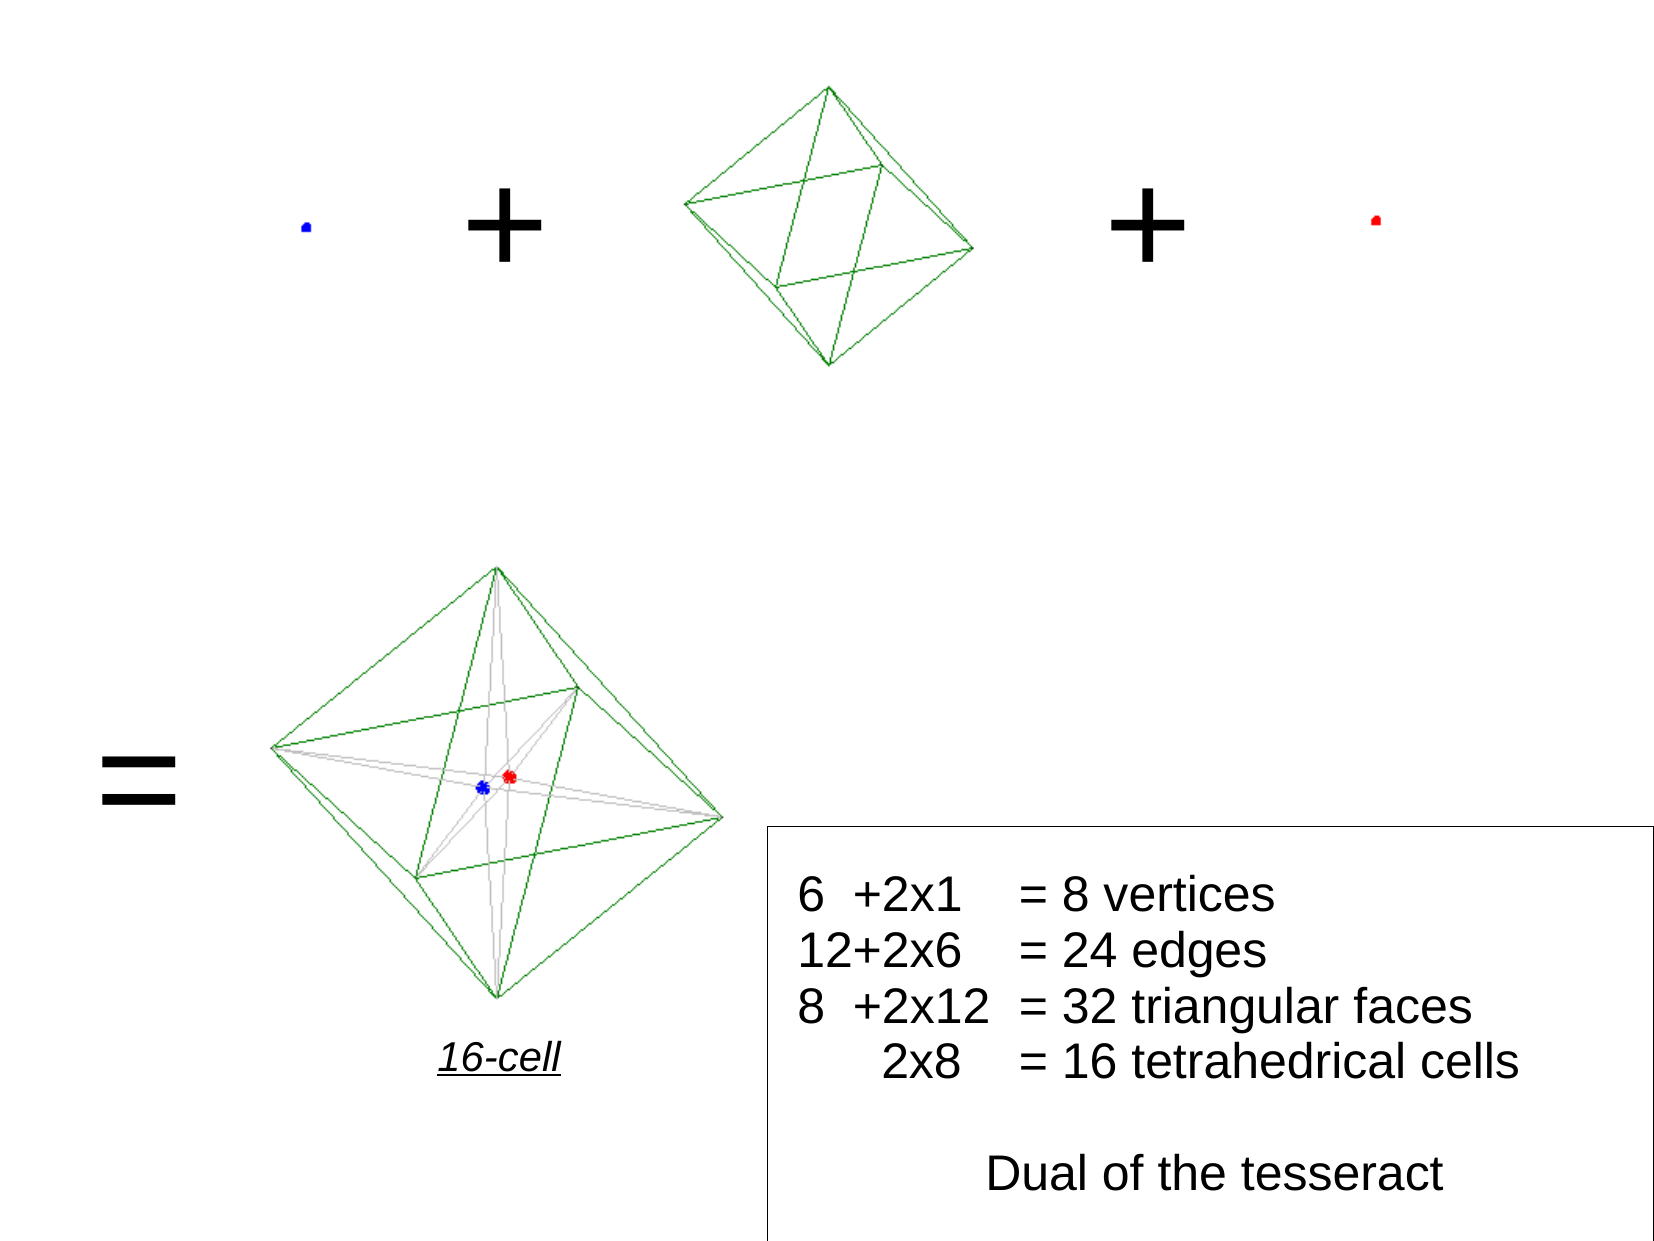

+
+
=
6 +2x1	= 8 vertices
12+2x6	= 24 edges
8 +2x12	= 32 triangular faces
 2x8	= 16 tetrahedrical cells
Dual of the tesseract
16-cell